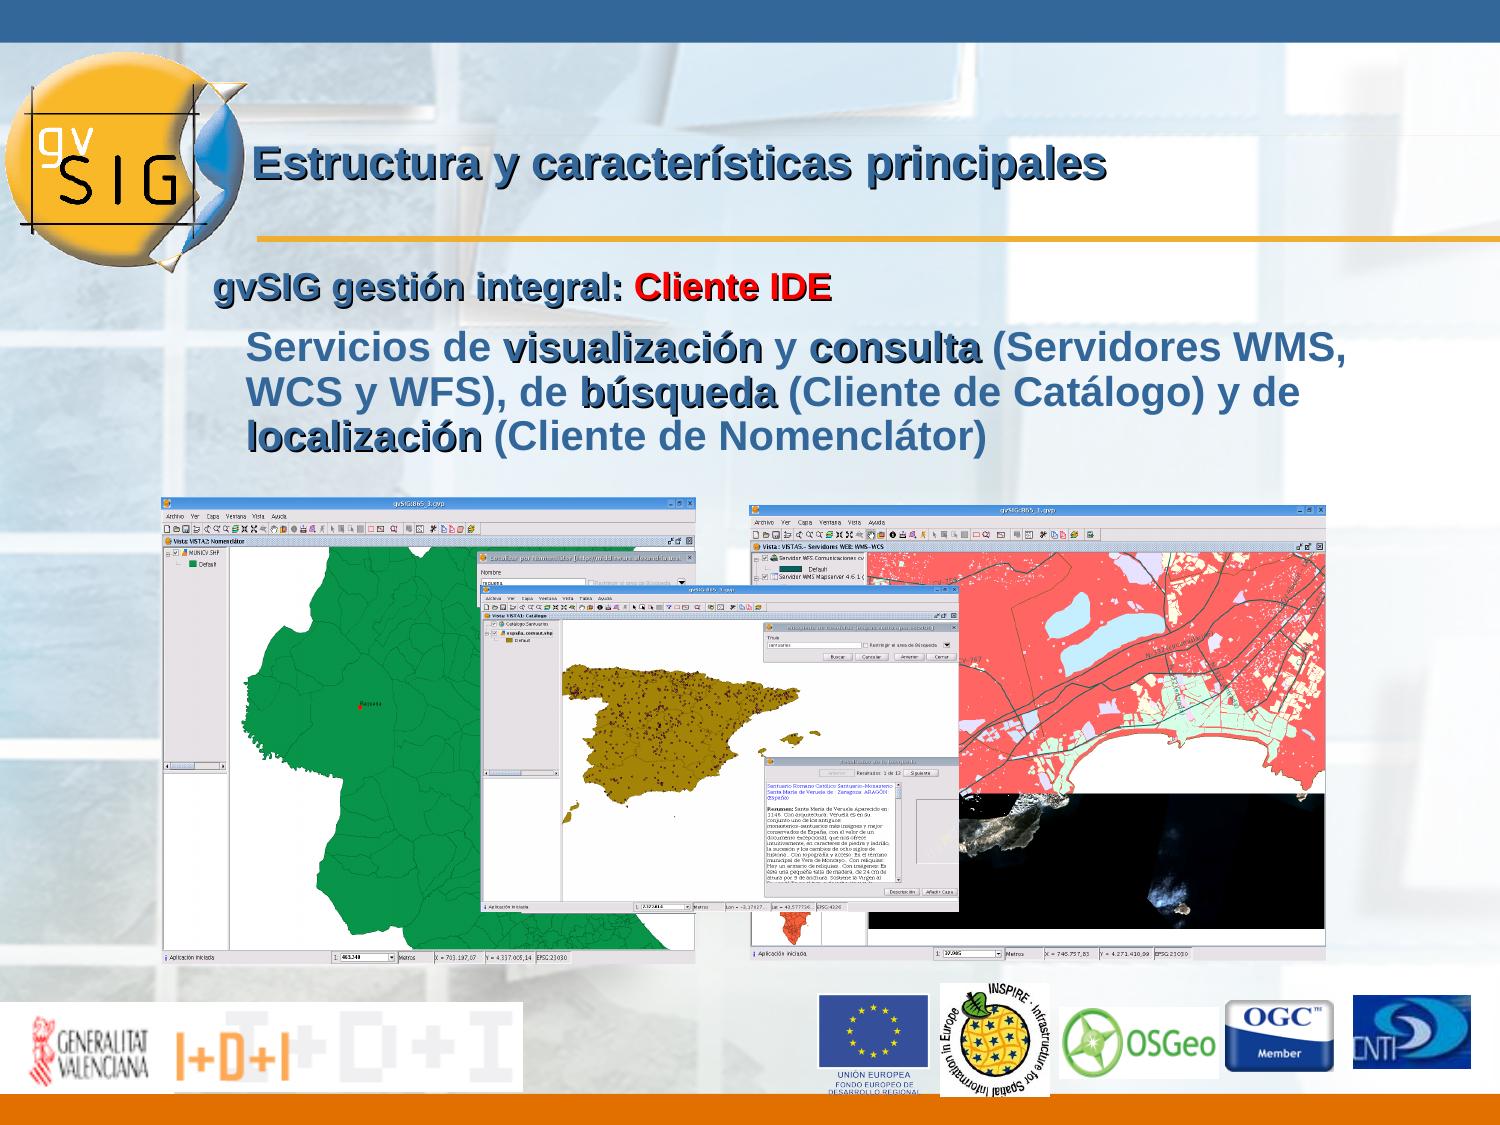

Estructura y características principales
gvSIG gestión integral: Cliente IDE
Servicios de visualización y consulta (Servidores WMS, WCS y WFS), de búsqueda (Cliente de Catálogo) y de localización (Cliente de Nomenclátor)